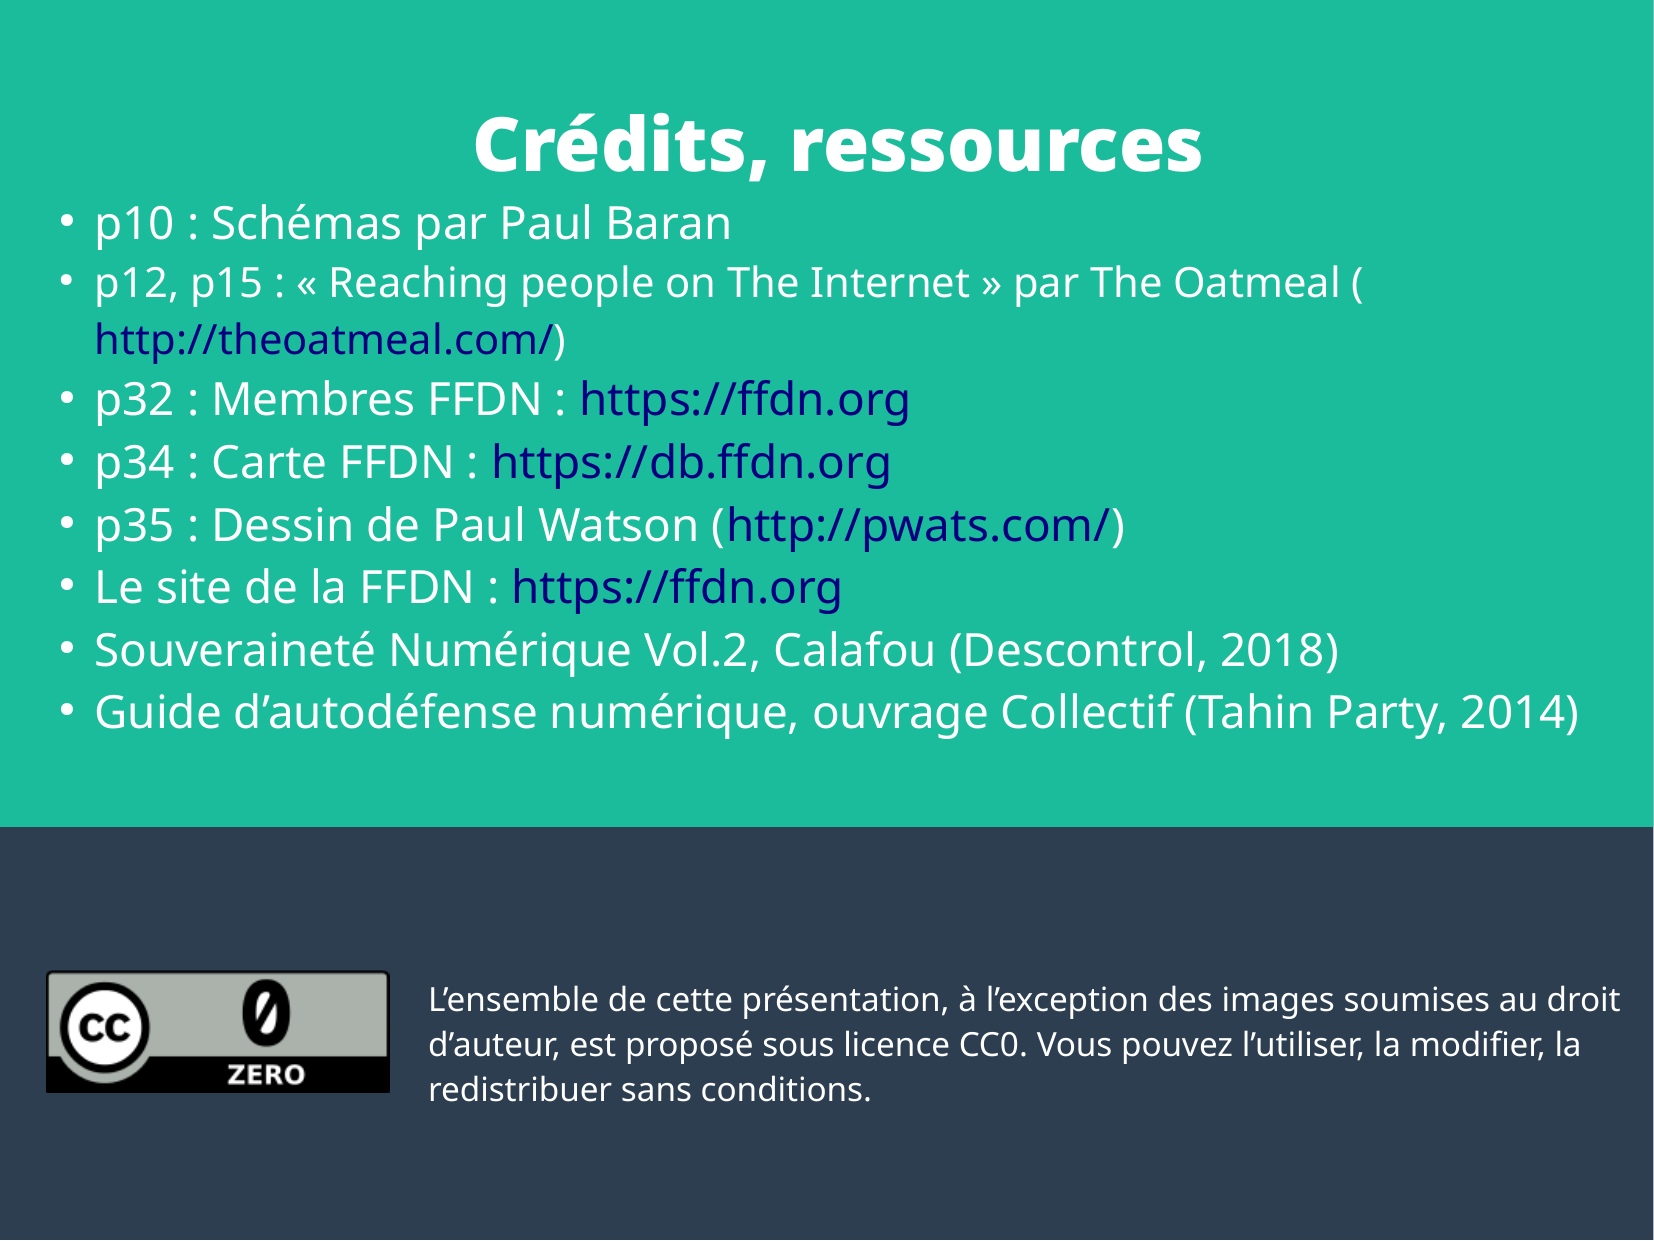

# Crédits, ressources
p10 : Schémas par Paul Baran
p12, p15 : « Reaching people on The Internet » par The Oatmeal (http://theoatmeal.com/)
p32 : Membres FFDN : https://ffdn.org
p34 : Carte FFDN : https://db.ffdn.org
p35 : Dessin de Paul Watson (http://pwats.com/)
Le site de la FFDN : https://ffdn.org
Souveraineté Numérique Vol.2, Calafou (Descontrol, 2018)
Guide d’autodéfense numérique, ouvrage Collectif (Tahin Party, 2014)
L’ensemble de cette présentation, à l’exception des images soumises au droit d’auteur, est proposé sous licence CC0. Vous pouvez l’utiliser, la modifier, la redistribuer sans conditions.